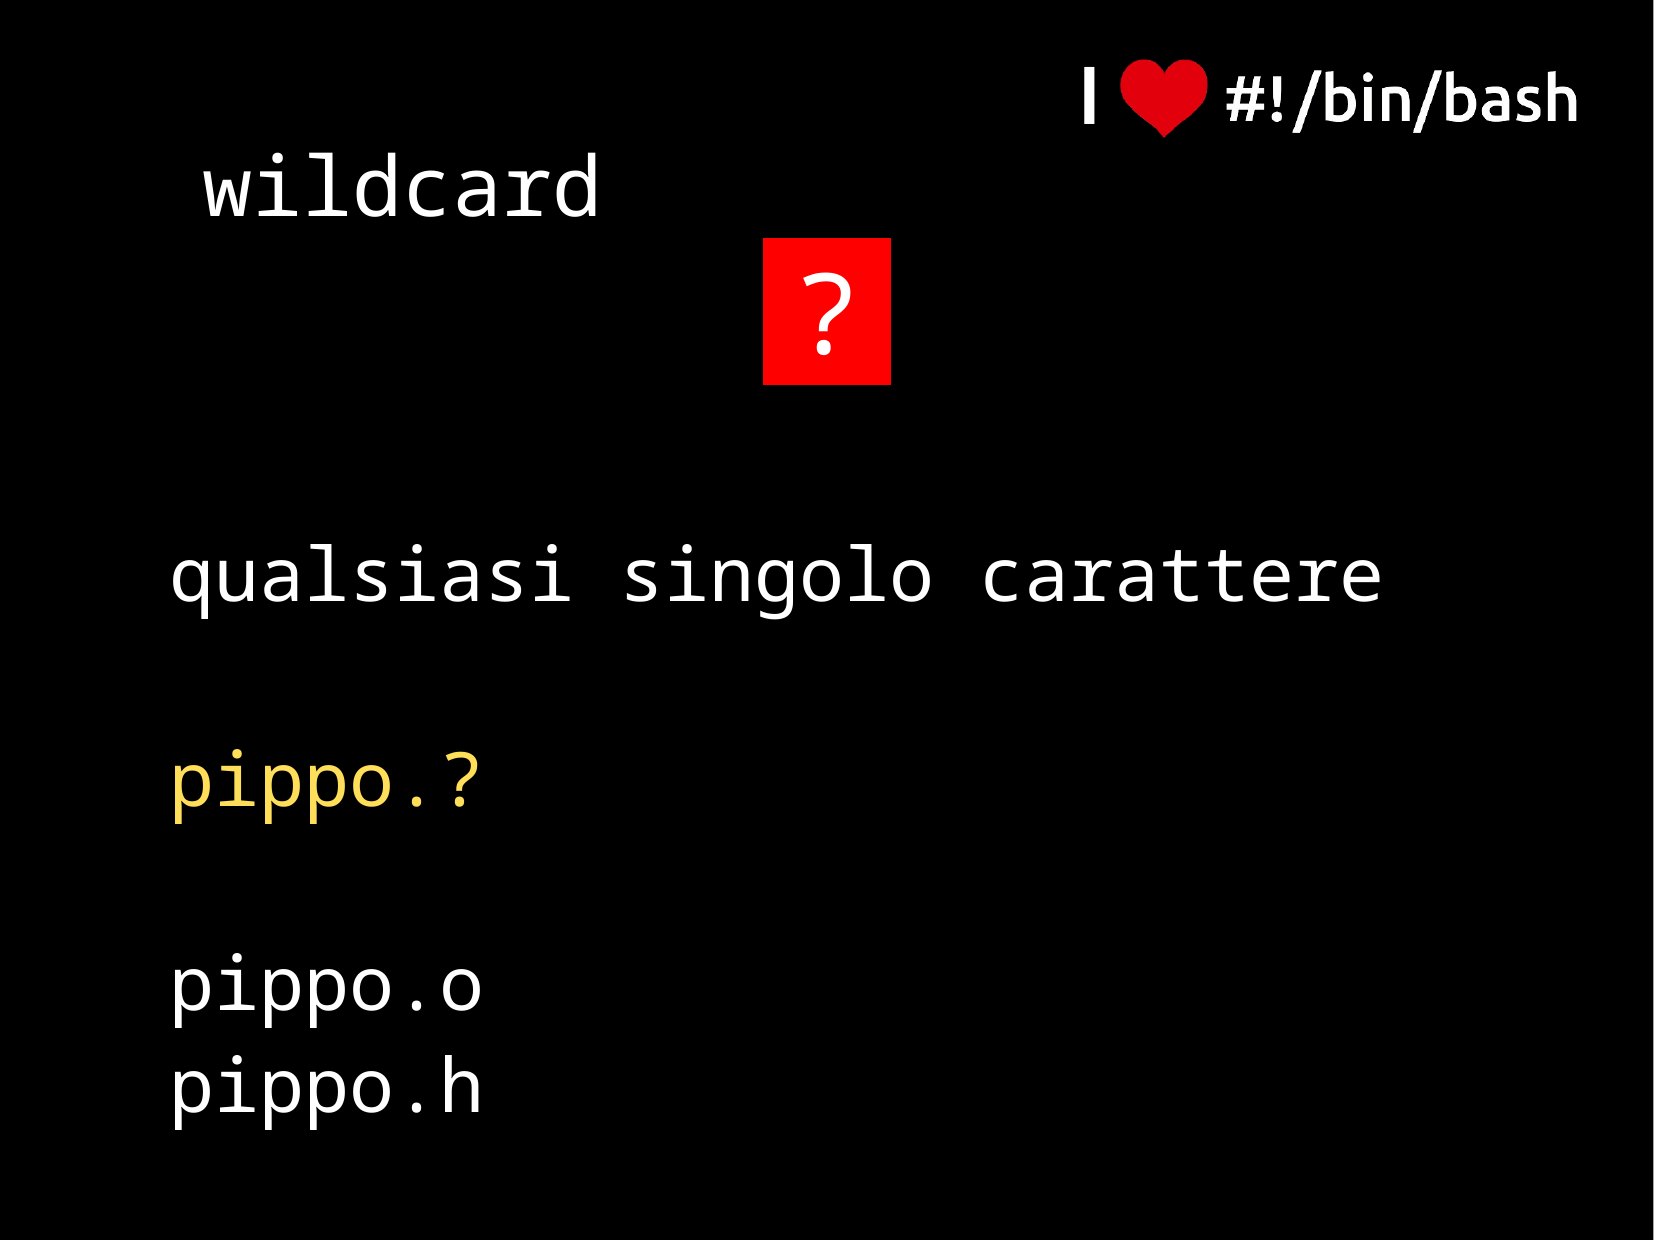

wildcard
?
qualsiasi singolo carattere
pippo.?
pippo.o
pippo.h